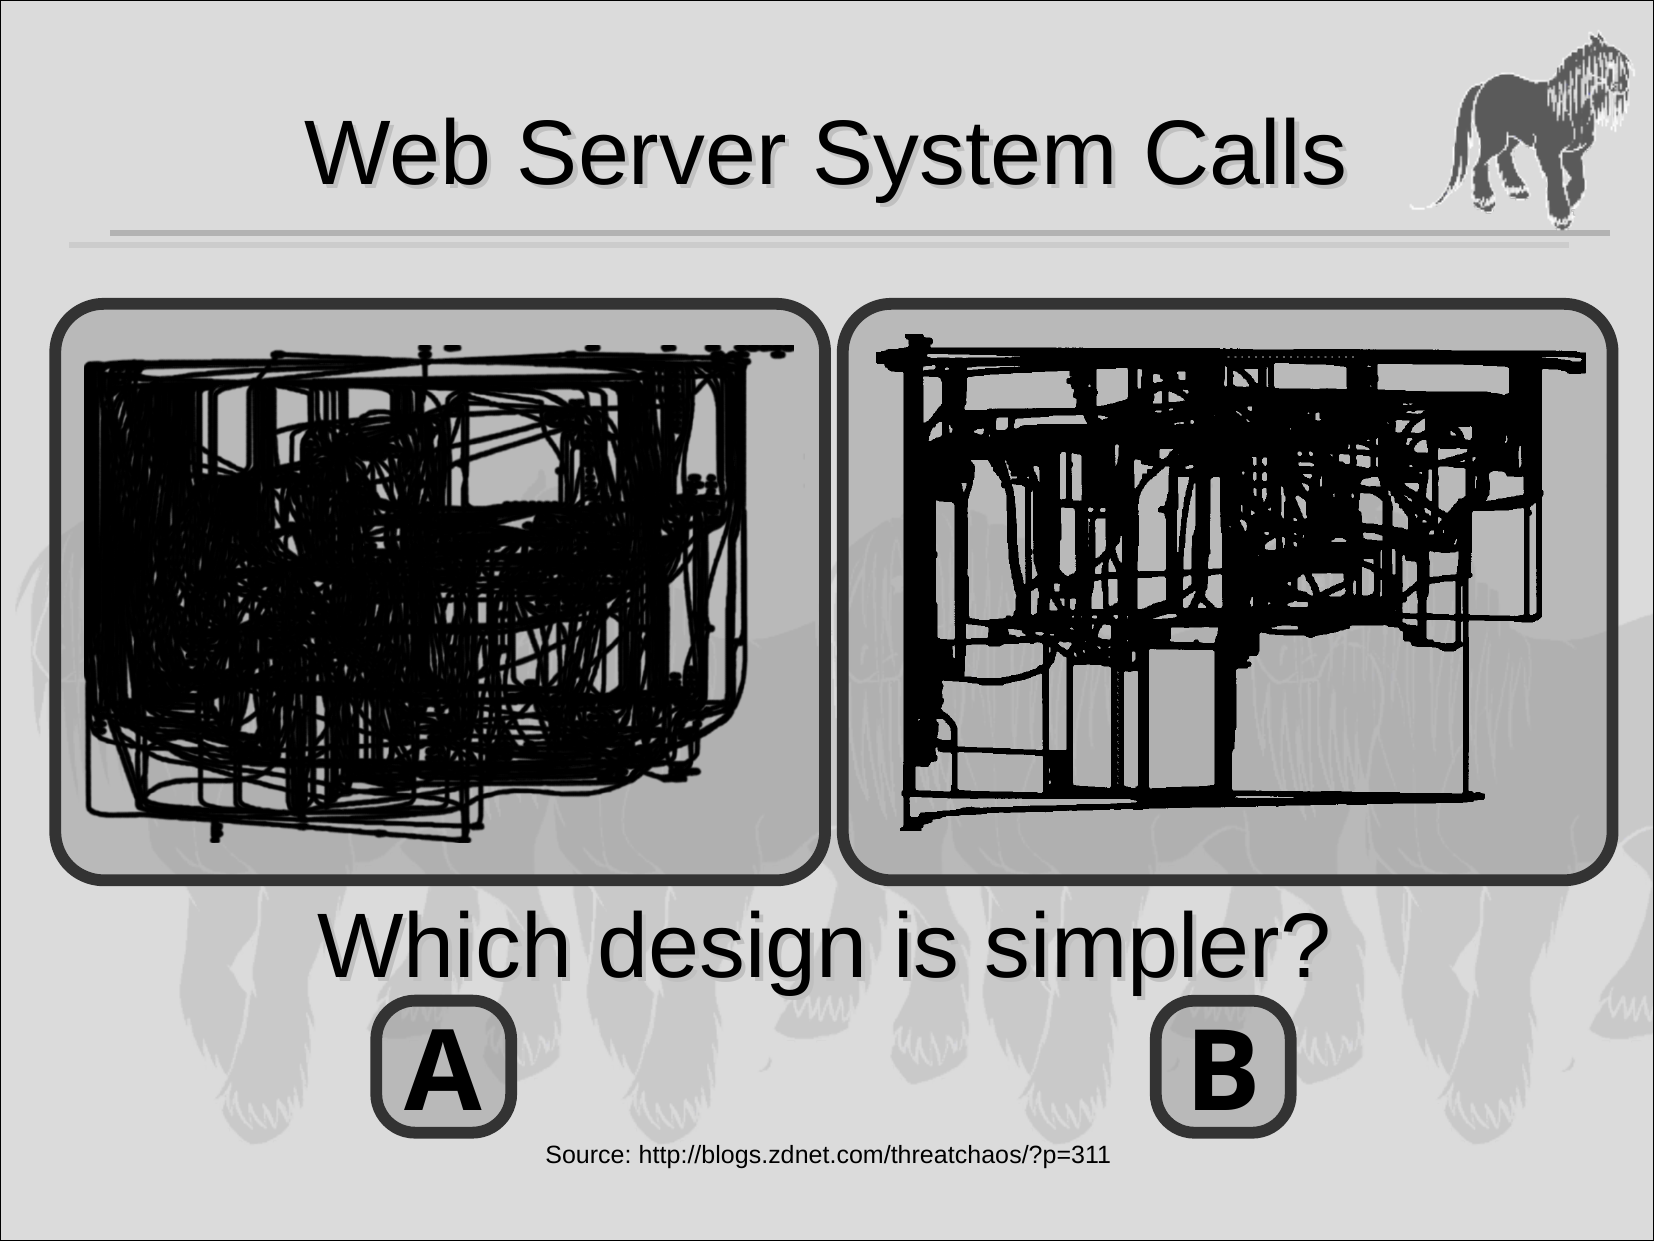

# Web Server System Calls
Which design is simpler?
A
B
Source: http://blogs.zdnet.com/threatchaos/?p=311